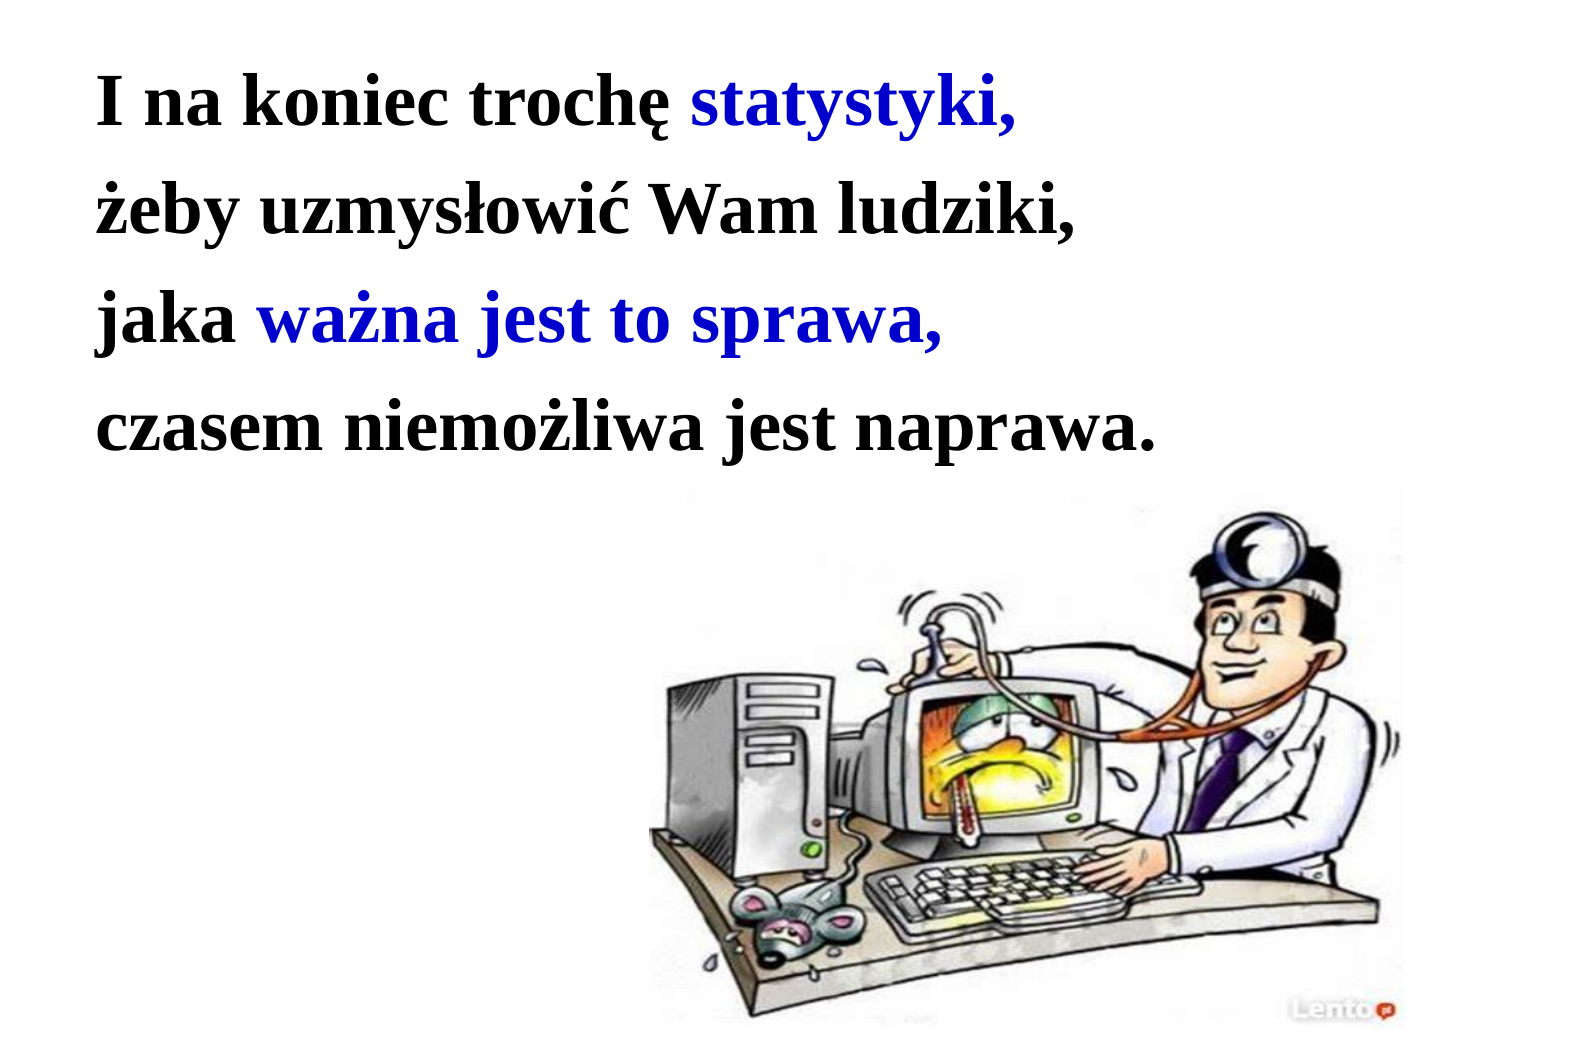

# I na koniec trochę statystyki,
 żeby uzmysłowić Wam ludziki,
 jaka ważna jest to sprawa,
 czasem niemożliwa jest naprawa.